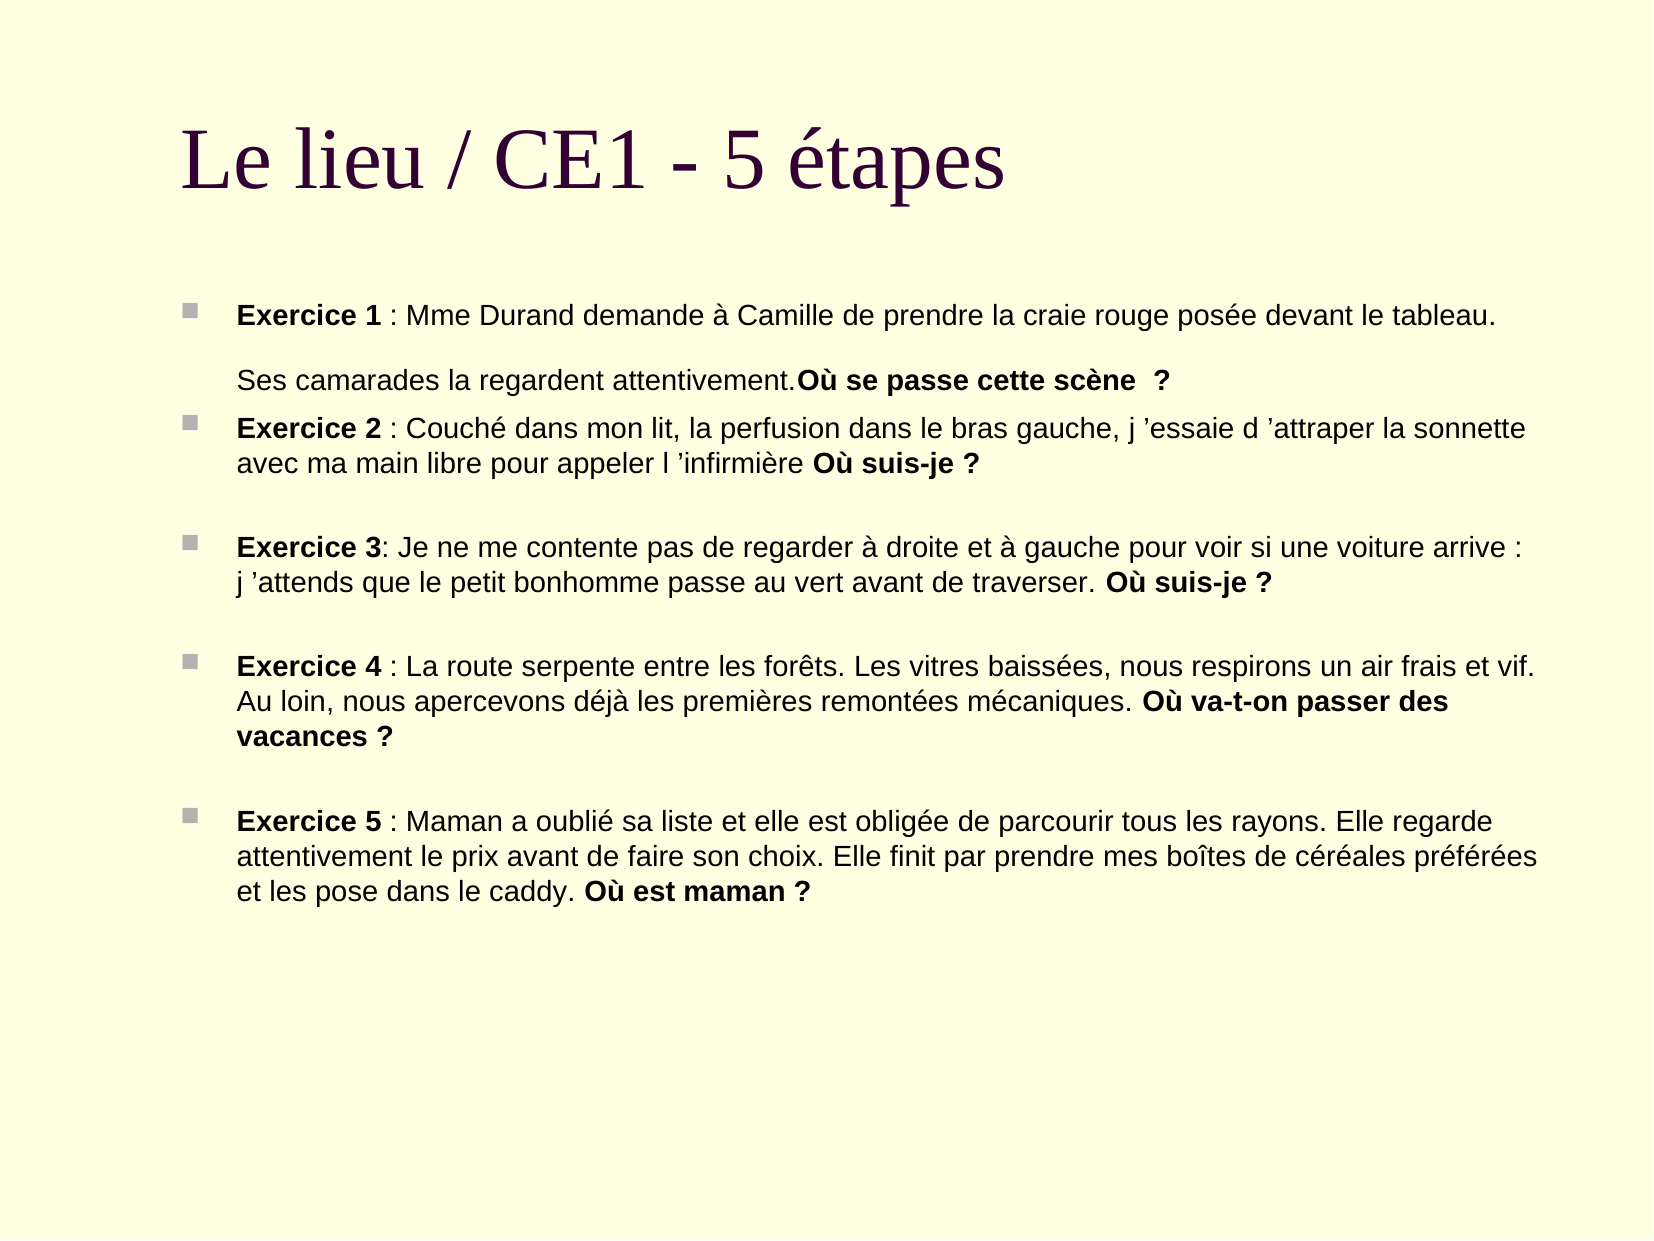

# Le lieu / CE1 - 5 étapes
Exercice 1 : Mme Durand demande à Camille de prendre la craie rouge posée devant le tableau. Ses camarades la regardent attentivement.Où se passe cette scène ?
Exercice 2 : Couché dans mon lit, la perfusion dans le bras gauche, j ’essaie d ’attraper la sonnette avec ma main libre pour appeler l ’infirmière Où suis-je ?
Exercice 3: Je ne me contente pas de regarder à droite et à gauche pour voir si une voiture arrive : j ’attends que le petit bonhomme passe au vert avant de traverser. Où suis-je ?
Exercice 4 : La route serpente entre les forêts. Les vitres baissées, nous respirons un air frais et vif. Au loin, nous apercevons déjà les premières remontées mécaniques. Où va-t-on passer des vacances ?
Exercice 5 : Maman a oublié sa liste et elle est obligée de parcourir tous les rayons. Elle regarde attentivement le prix avant de faire son choix. Elle finit par prendre mes boîtes de céréales préférées et les pose dans le caddy. Où est maman ?